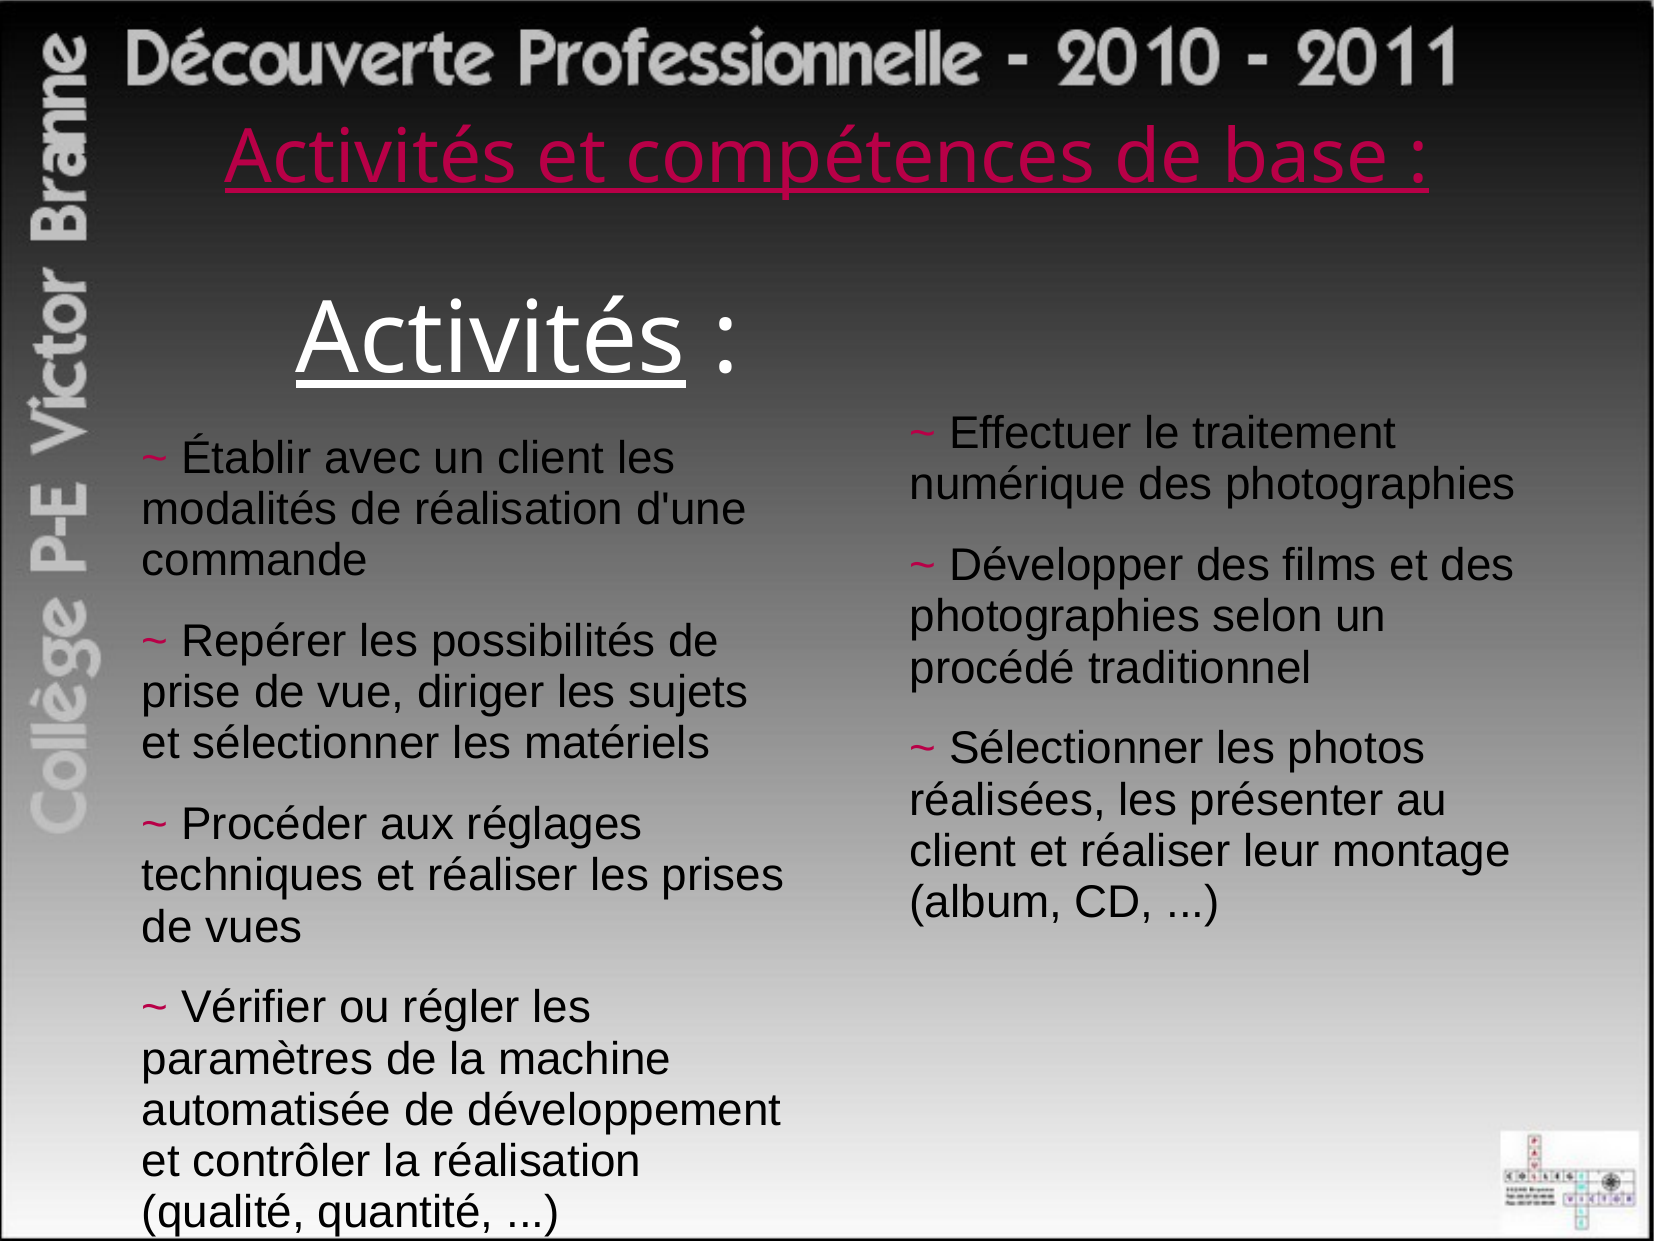

# Activités et compétences de base :
 Activités :
~ Établir avec un client les modalités de réalisation d'une commande
~ Repérer les possibilités de prise de vue, diriger les sujets et sélectionner les matériels
~ Procéder aux réglages techniques et réaliser les prises de vues
~ Vérifier ou régler les paramètres de la machine automatisée de développement et contrôler la réalisation (qualité, quantité, ...)
~ Effectuer le traitement numérique des photographies
~ Développer des films et des photographies selon un procédé traditionnel
~ Sélectionner les photos réalisées, les présenter au client et réaliser leur montage (album, CD, ...)